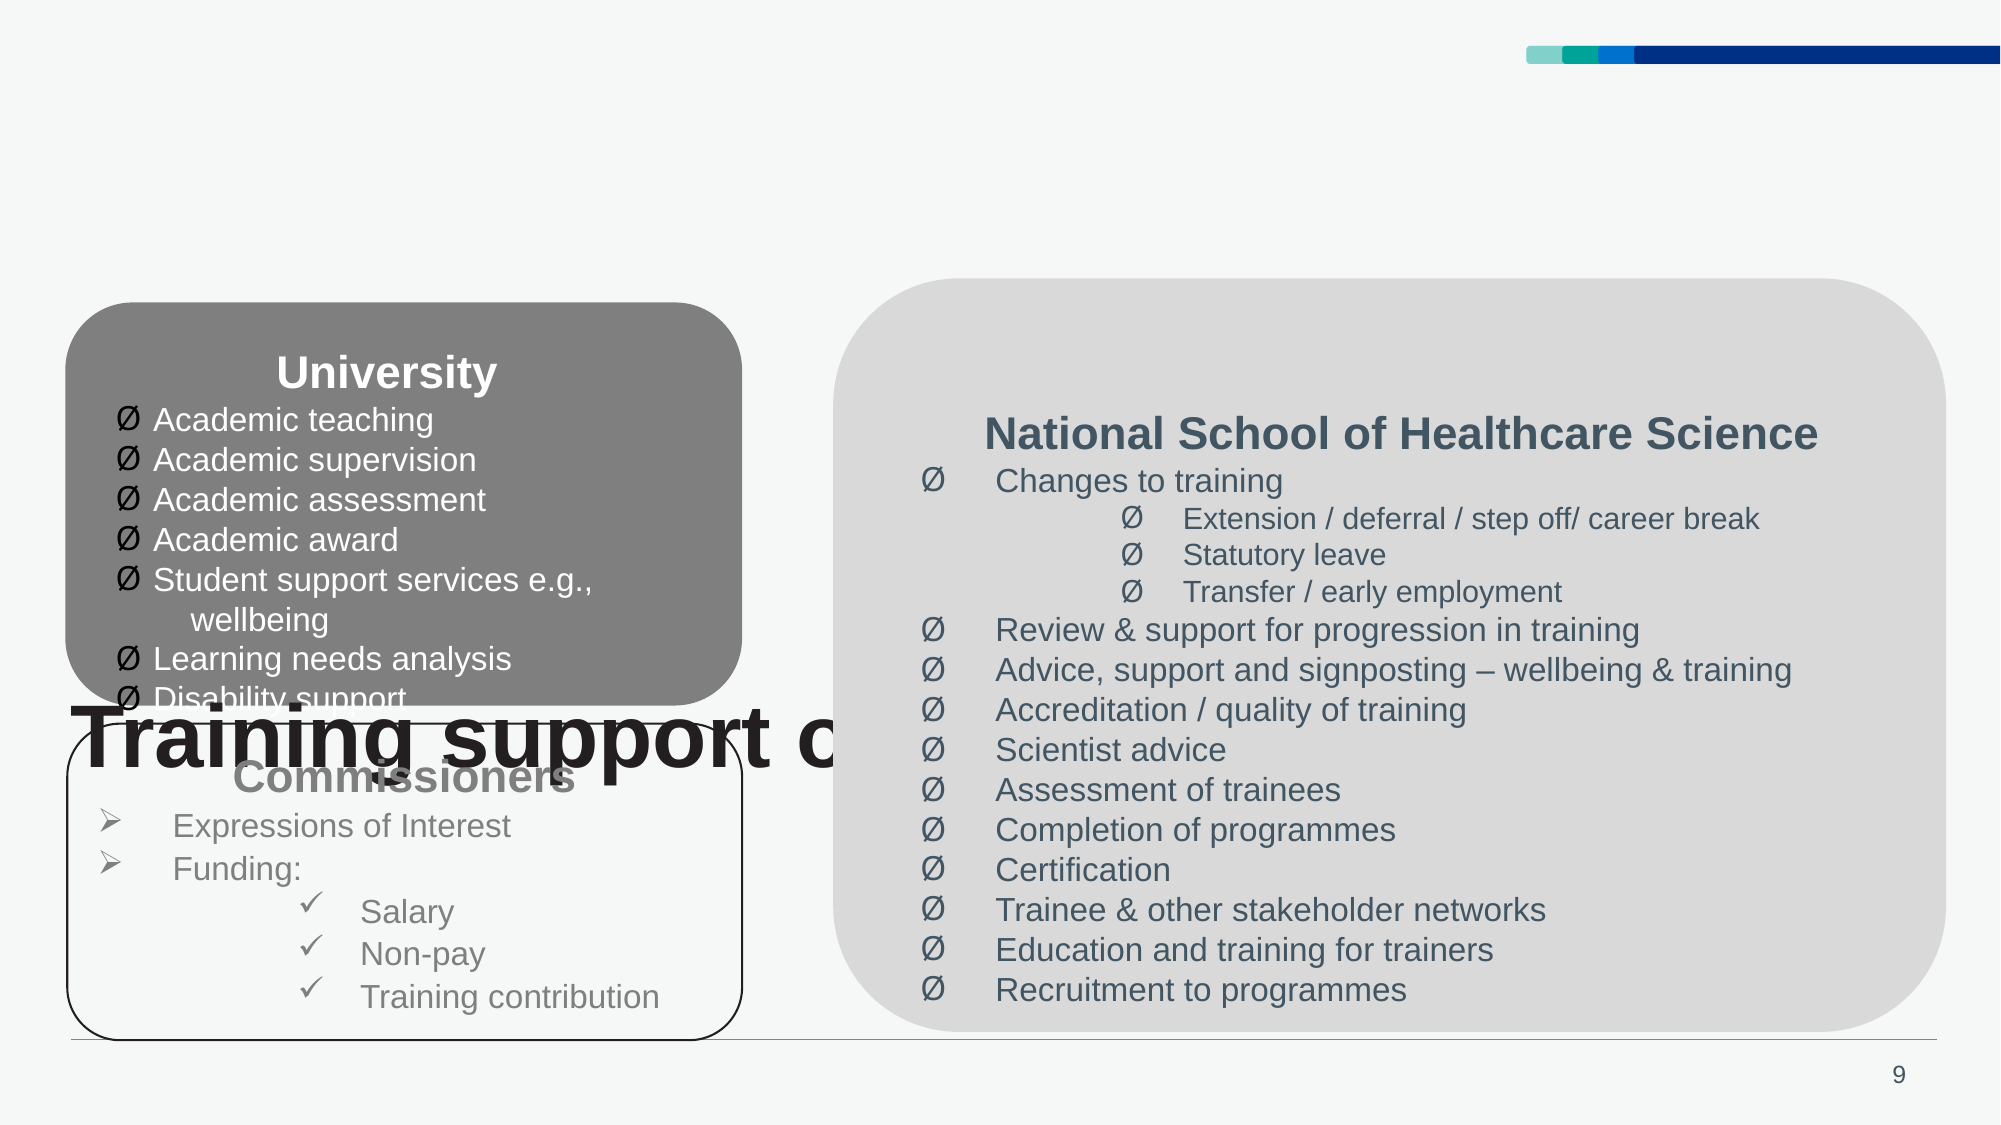

National School of Healthcare Science
Changes to training
Extension / deferral / step off/ career break
Statutory leave
Transfer / early employment
Review & support for progression in training
Advice, support and signposting – wellbeing & training
Accreditation / quality of training
Scientist advice
Assessment of trainees
Completion of programmes
Certification
Trainee & other stakeholder networks
Education and training for trainers
Recruitment to programmes
University
Academic teaching
Academic supervision
Academic assessment
Academic award
Student support services e.g., wellbeing
Learning needs analysis
Disability support
# Training support options
Commissioners
Expressions of Interest
Funding:
Salary
Non-pay
Training contribution